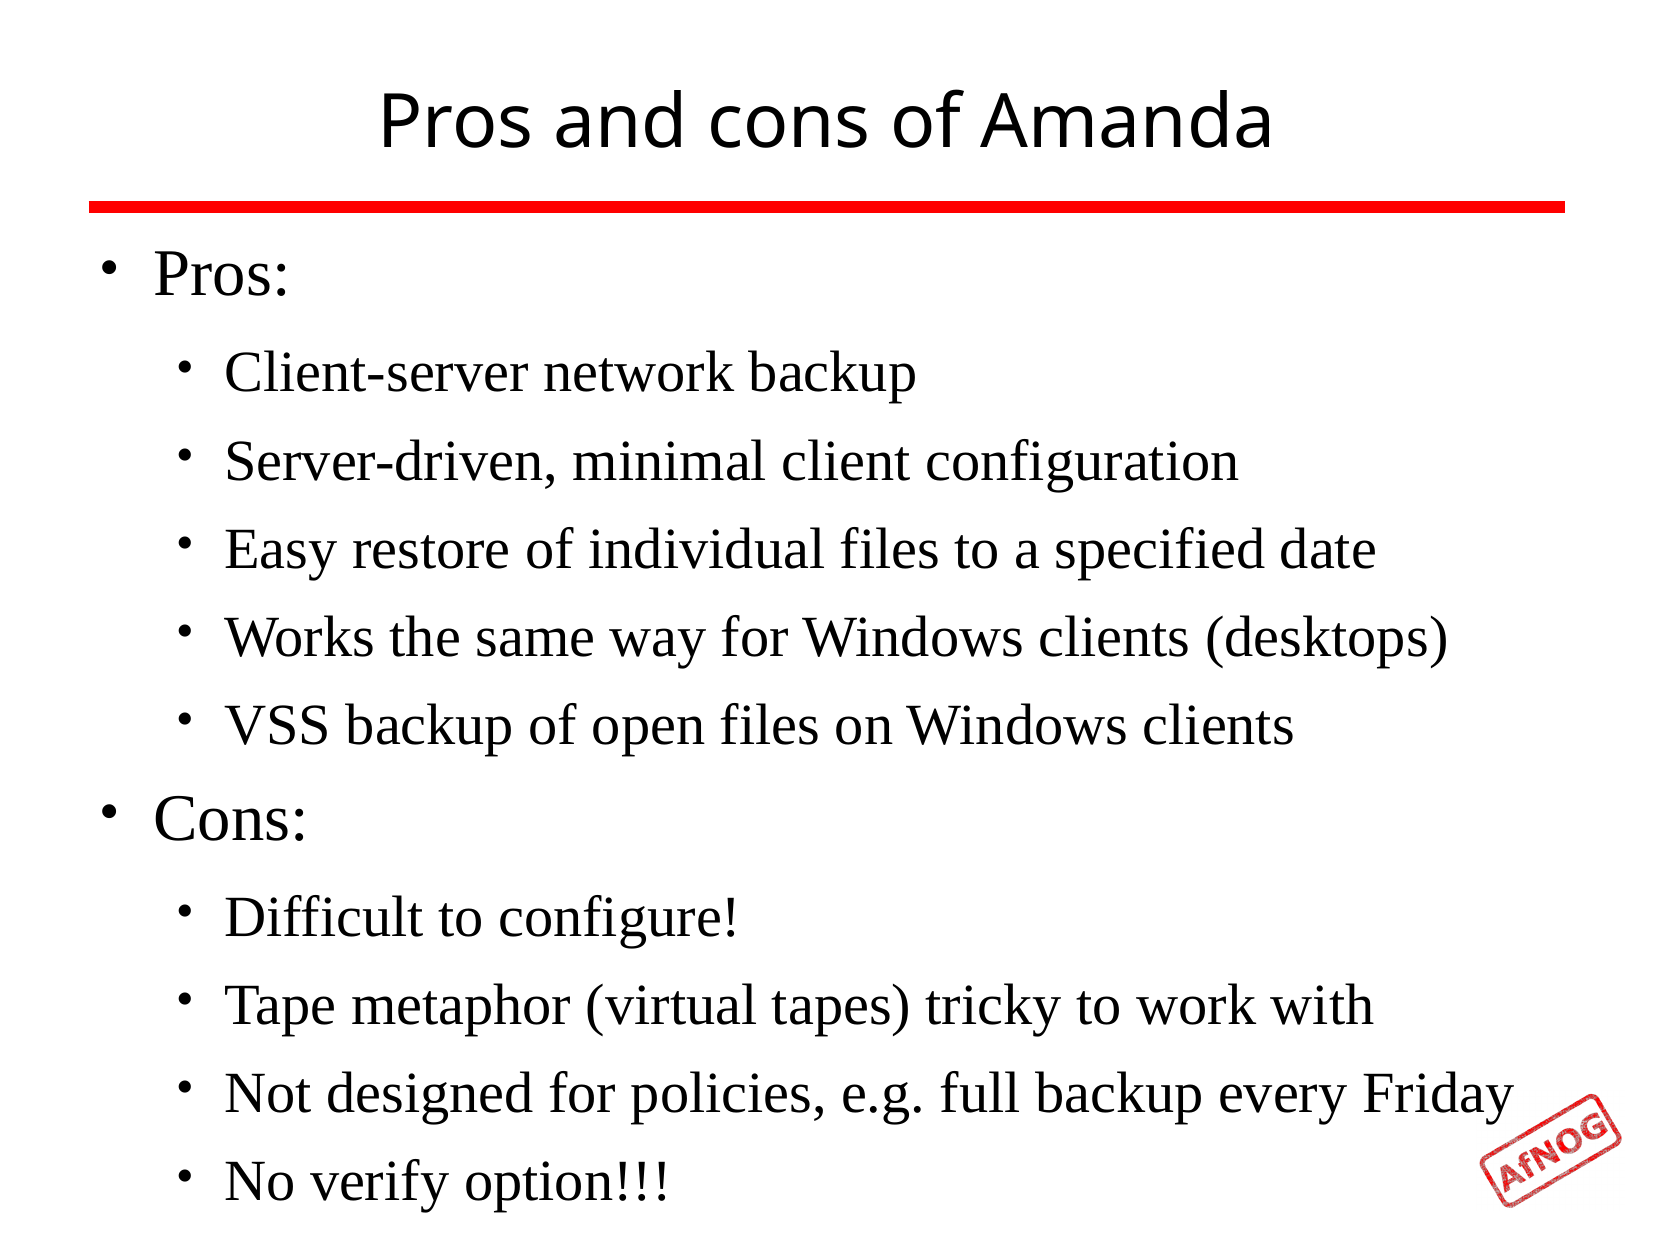

# Pros and cons of Amanda
Pros:
Client-server network backup
Server-driven, minimal client configuration
Easy restore of individual files to a specified date
Works the same way for Windows clients (desktops)
VSS backup of open files on Windows clients
Cons:
Difficult to configure!
Tape metaphor (virtual tapes) tricky to work with
Not designed for policies, e.g. full backup every Friday
No verify option!!!